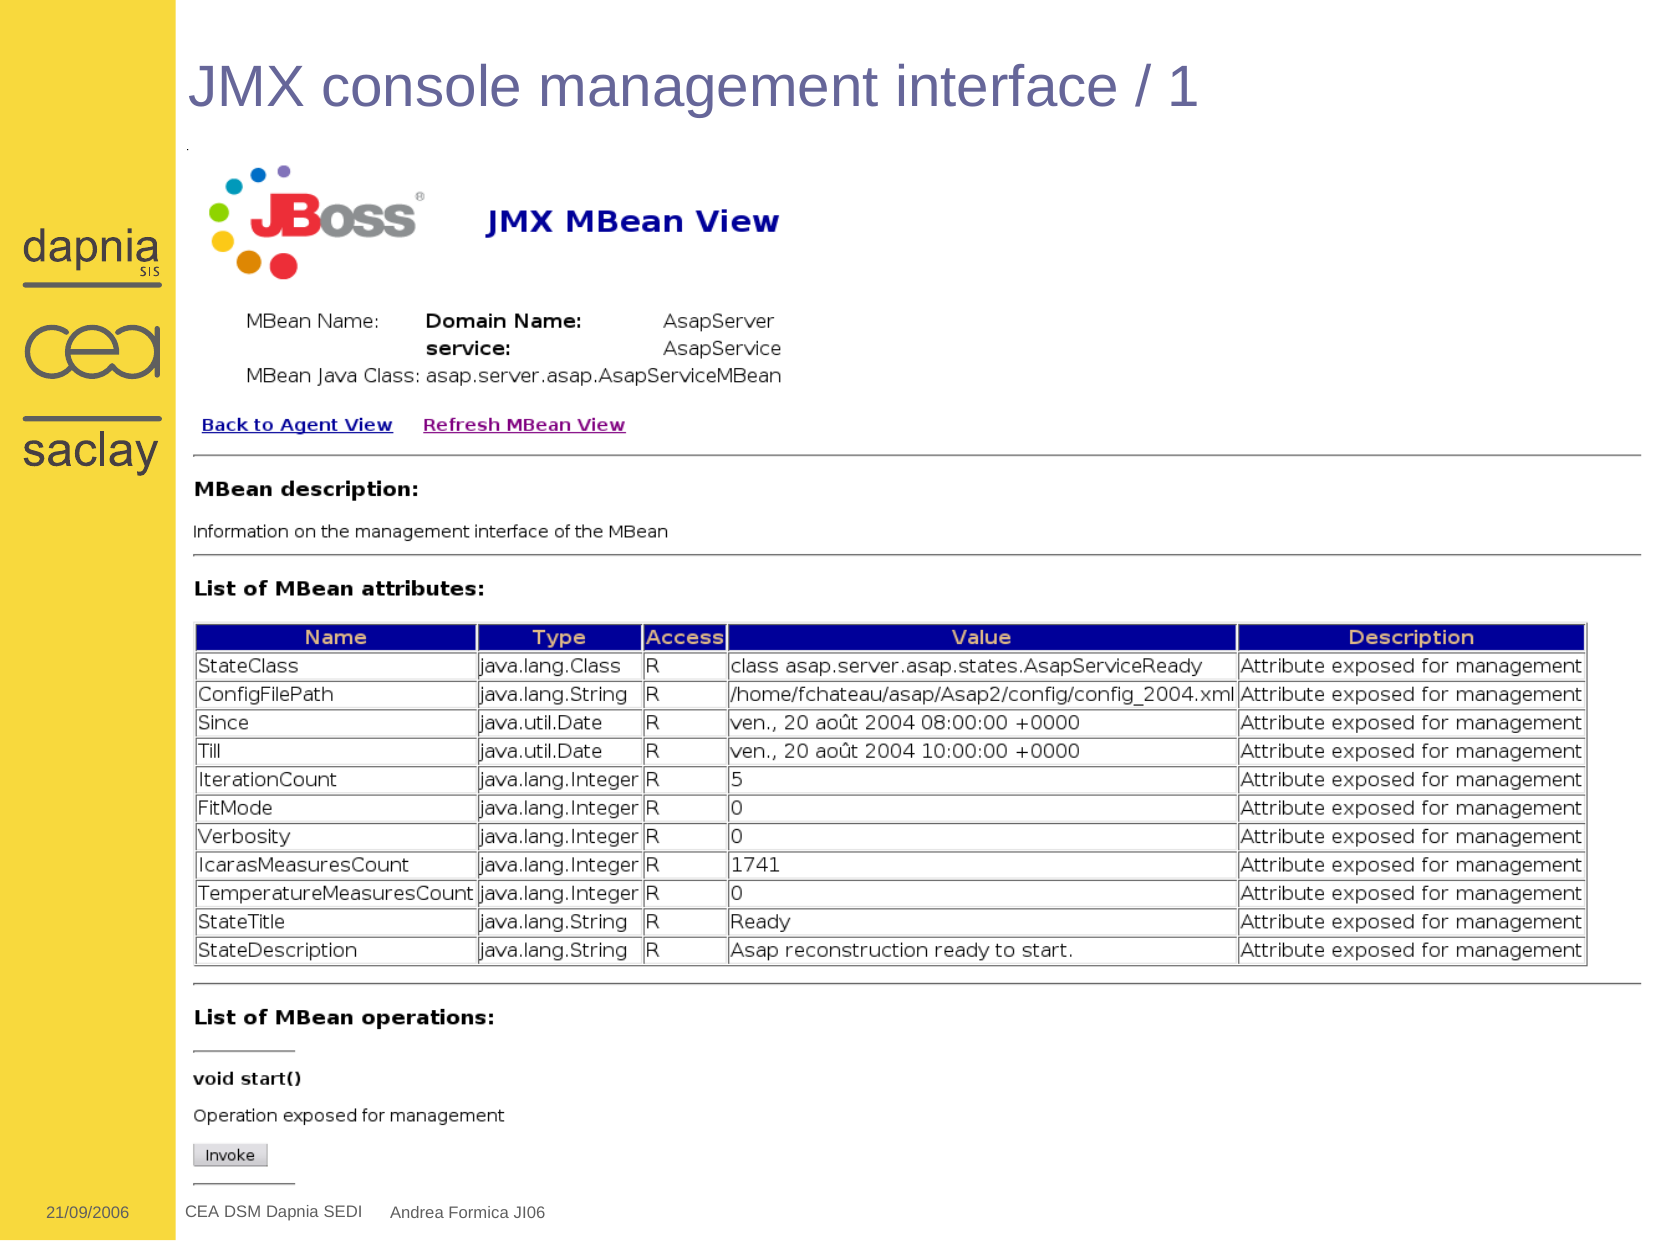

# JMX console management interface / 1
21/09/2006
Andrea Formica JI06